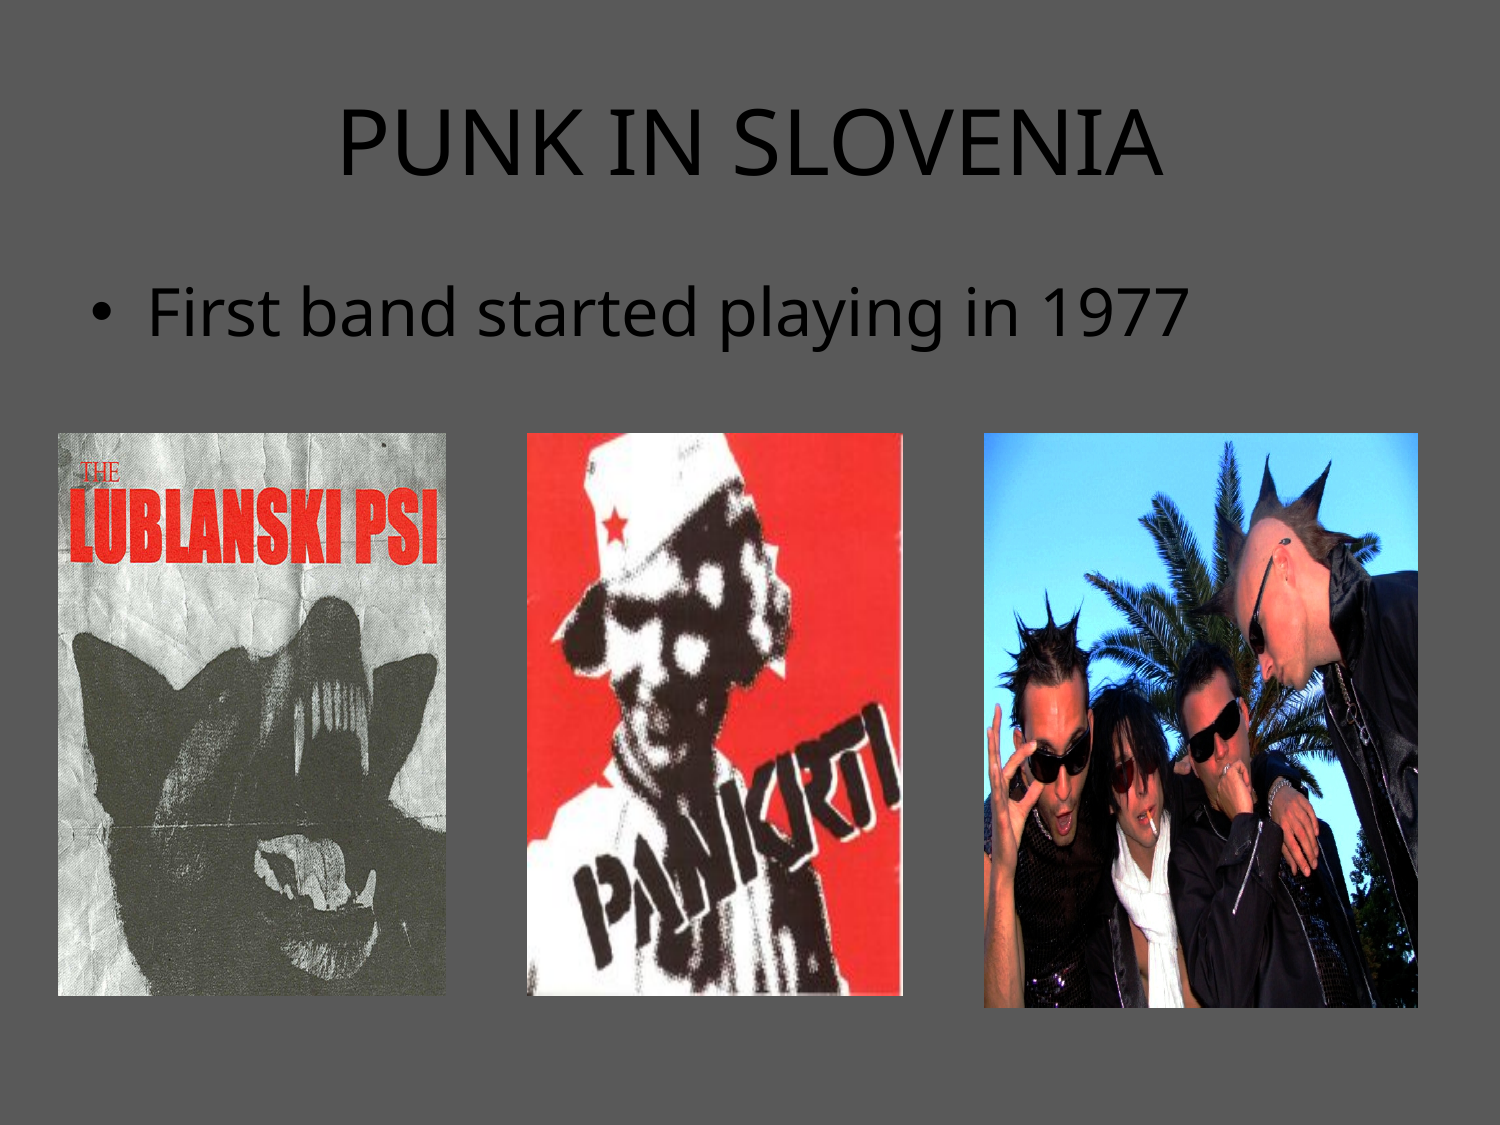

# PUNK IN SLOVENIA
First band started playing in 1977